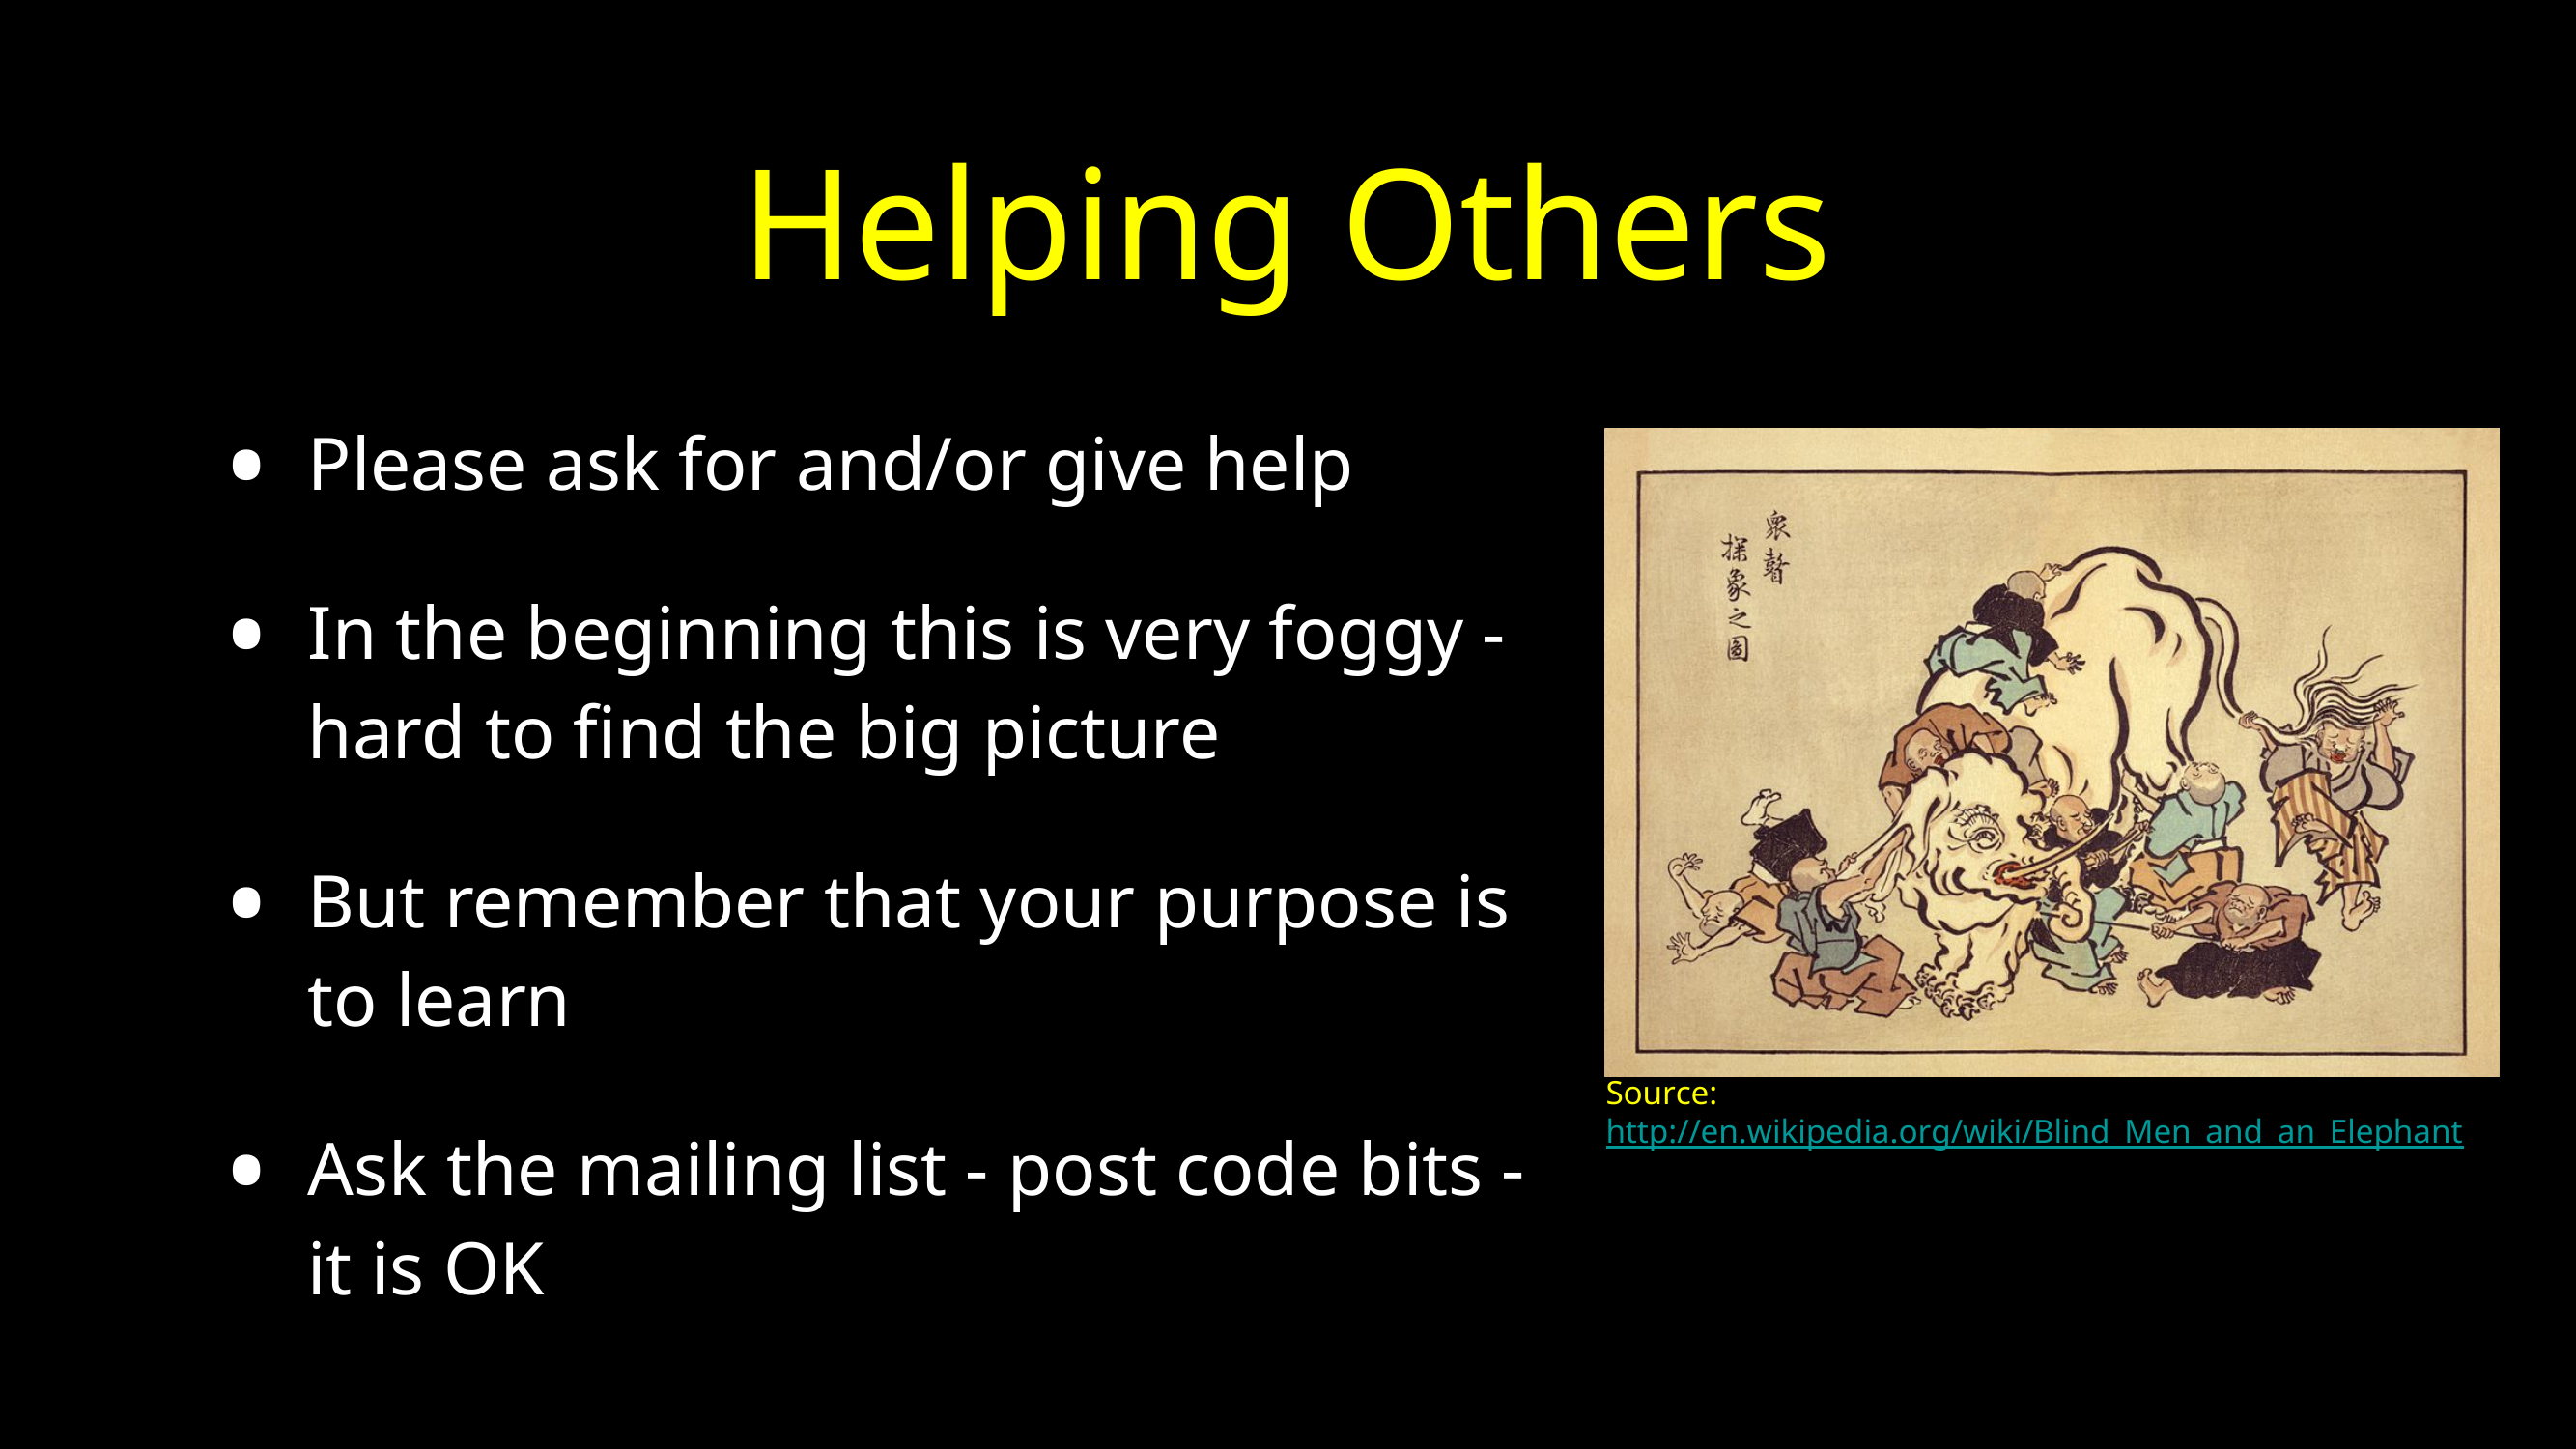

# Helping Others
Please ask for and/or give help
In the beginning this is very foggy - hard to find the big picture
But remember that your purpose is to learn
Ask the mailing list - post code bits - it is OK
Source: http://en.wikipedia.org/wiki/Blind_Men_and_an_Elephant